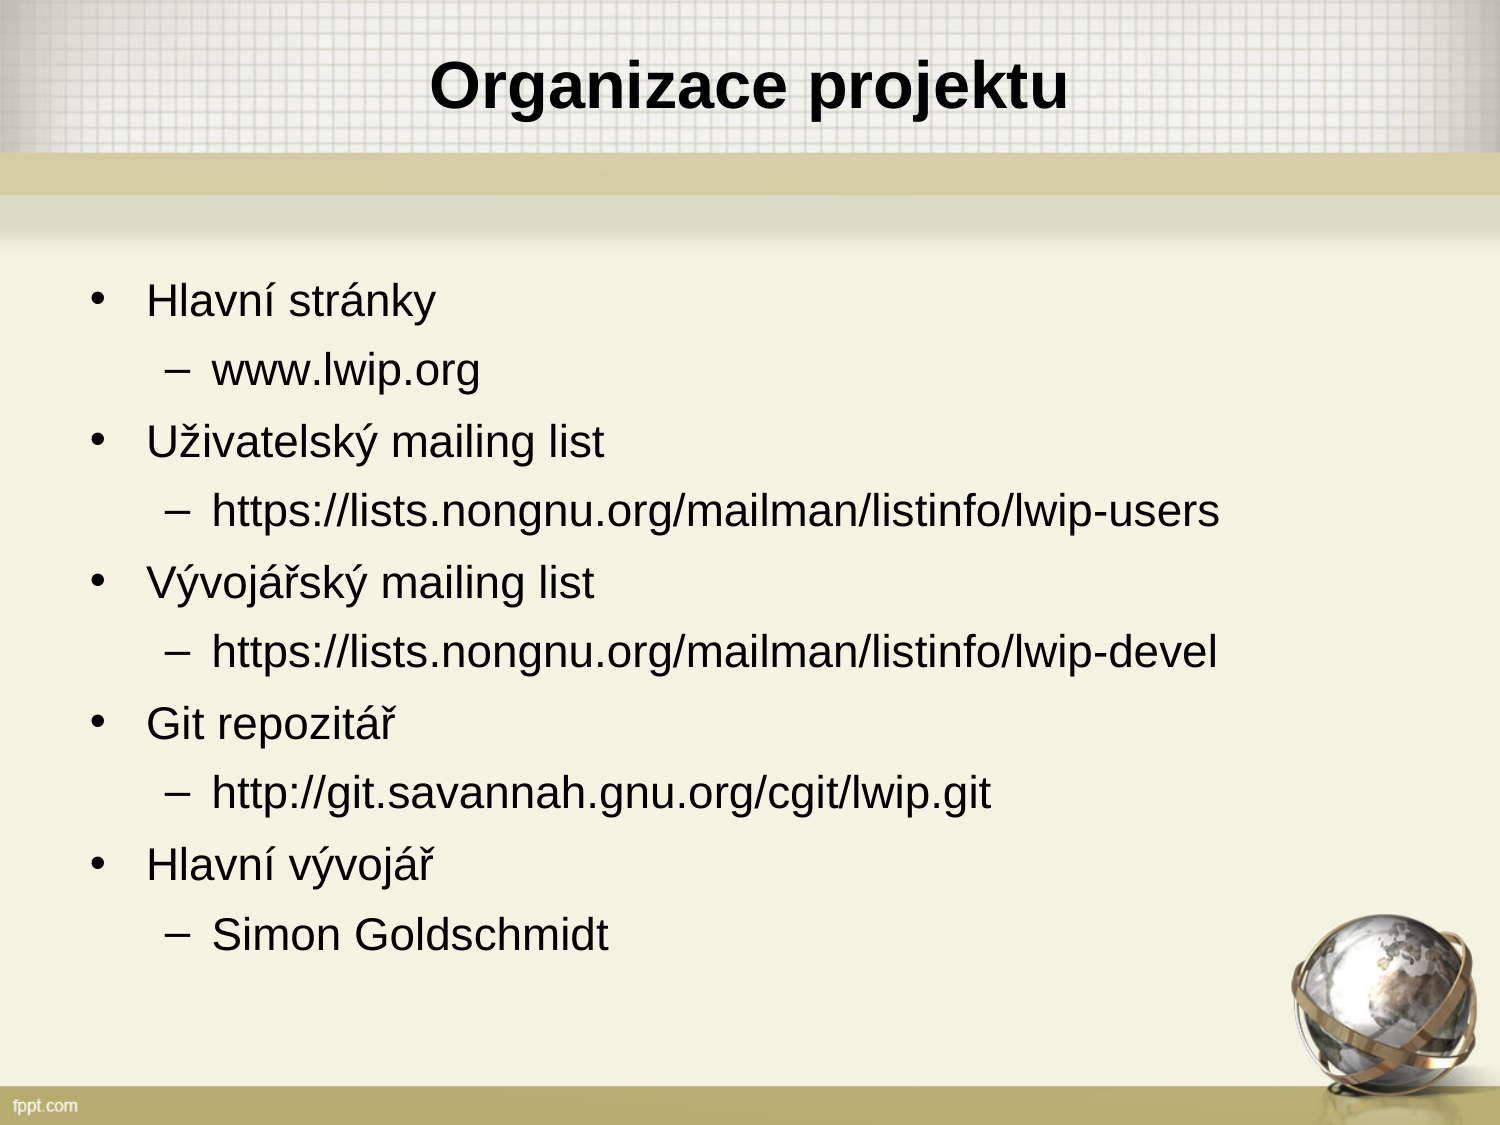

# Organizace projektu
Hlavní stránky
www.lwip.org
Uživatelský mailing list
https://lists.nongnu.org/mailman/listinfo/lwip-users
Vývojářský mailing list
https://lists.nongnu.org/mailman/listinfo/lwip-devel
Git repozitář
http://git.savannah.gnu.org/cgit/lwip.git
Hlavní vývojář
Simon Goldschmidt